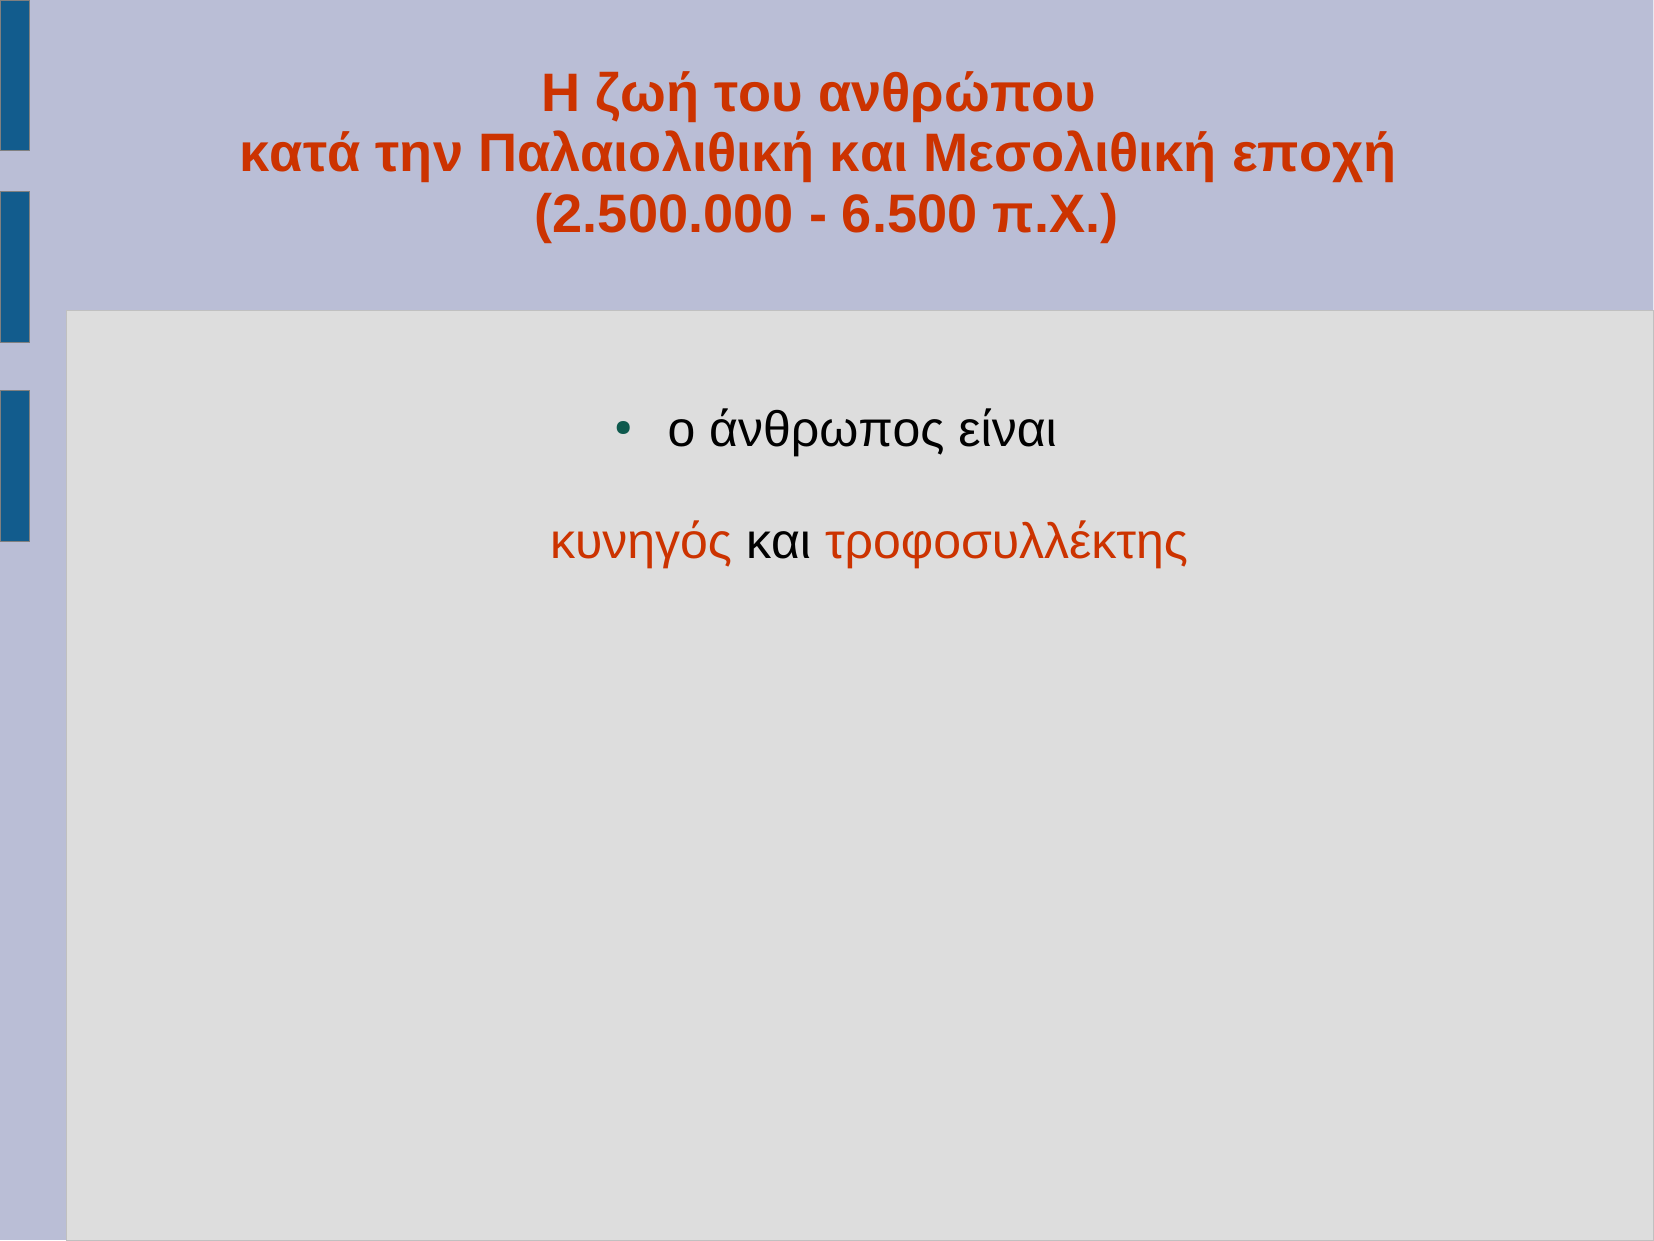

# Η ζωή του ανθρώπου κατά την Παλαιολιθική και Μεσολιθική εποχή (2.500.000 - 6.500 π.Χ.)
ο άνθρωπος είναι
 κυνηγός και τροφοσυλλέκτης